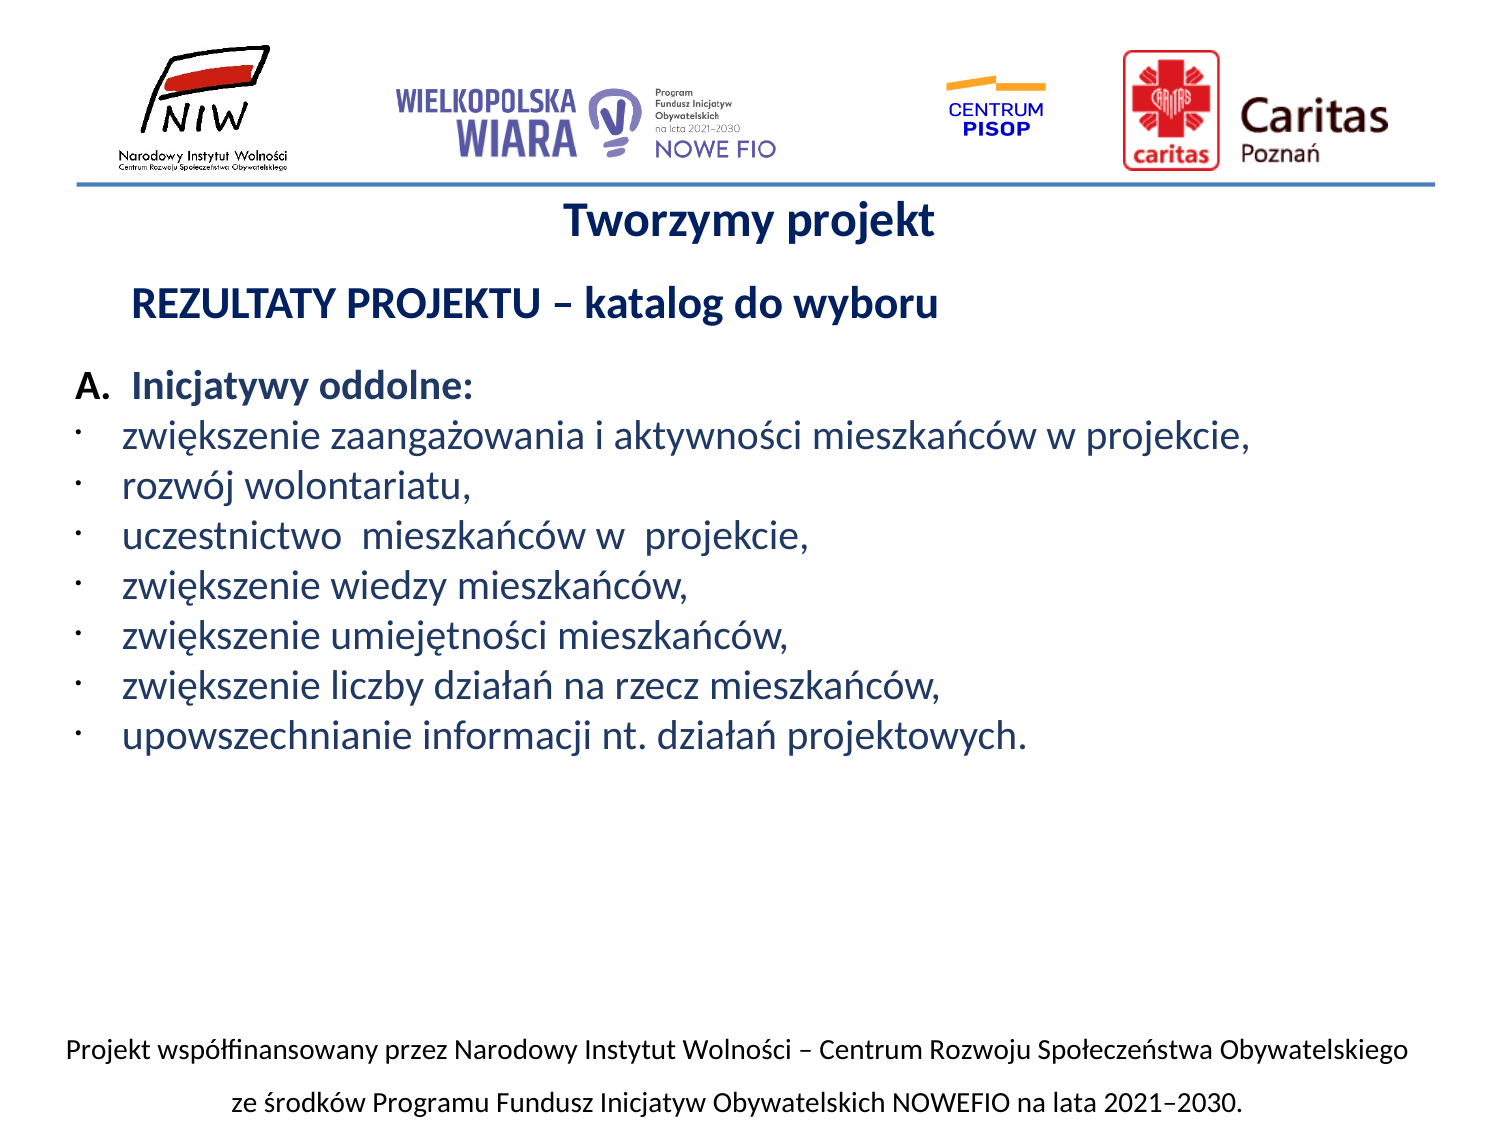

# Tworzymy projekt
REZULTATY PROJEKTU – katalog do wyboru
Inicjatywy oddolne:
zwiększenie zaangażowania i aktywności mieszkańców w projekcie,
rozwój wolontariatu,
uczestnictwo mieszkańców w projekcie,
zwiększenie wiedzy mieszkańców,
zwiększenie umiejętności mieszkańców,
zwiększenie liczby działań na rzecz mieszkańców,
upowszechnianie informacji nt. działań projektowych.